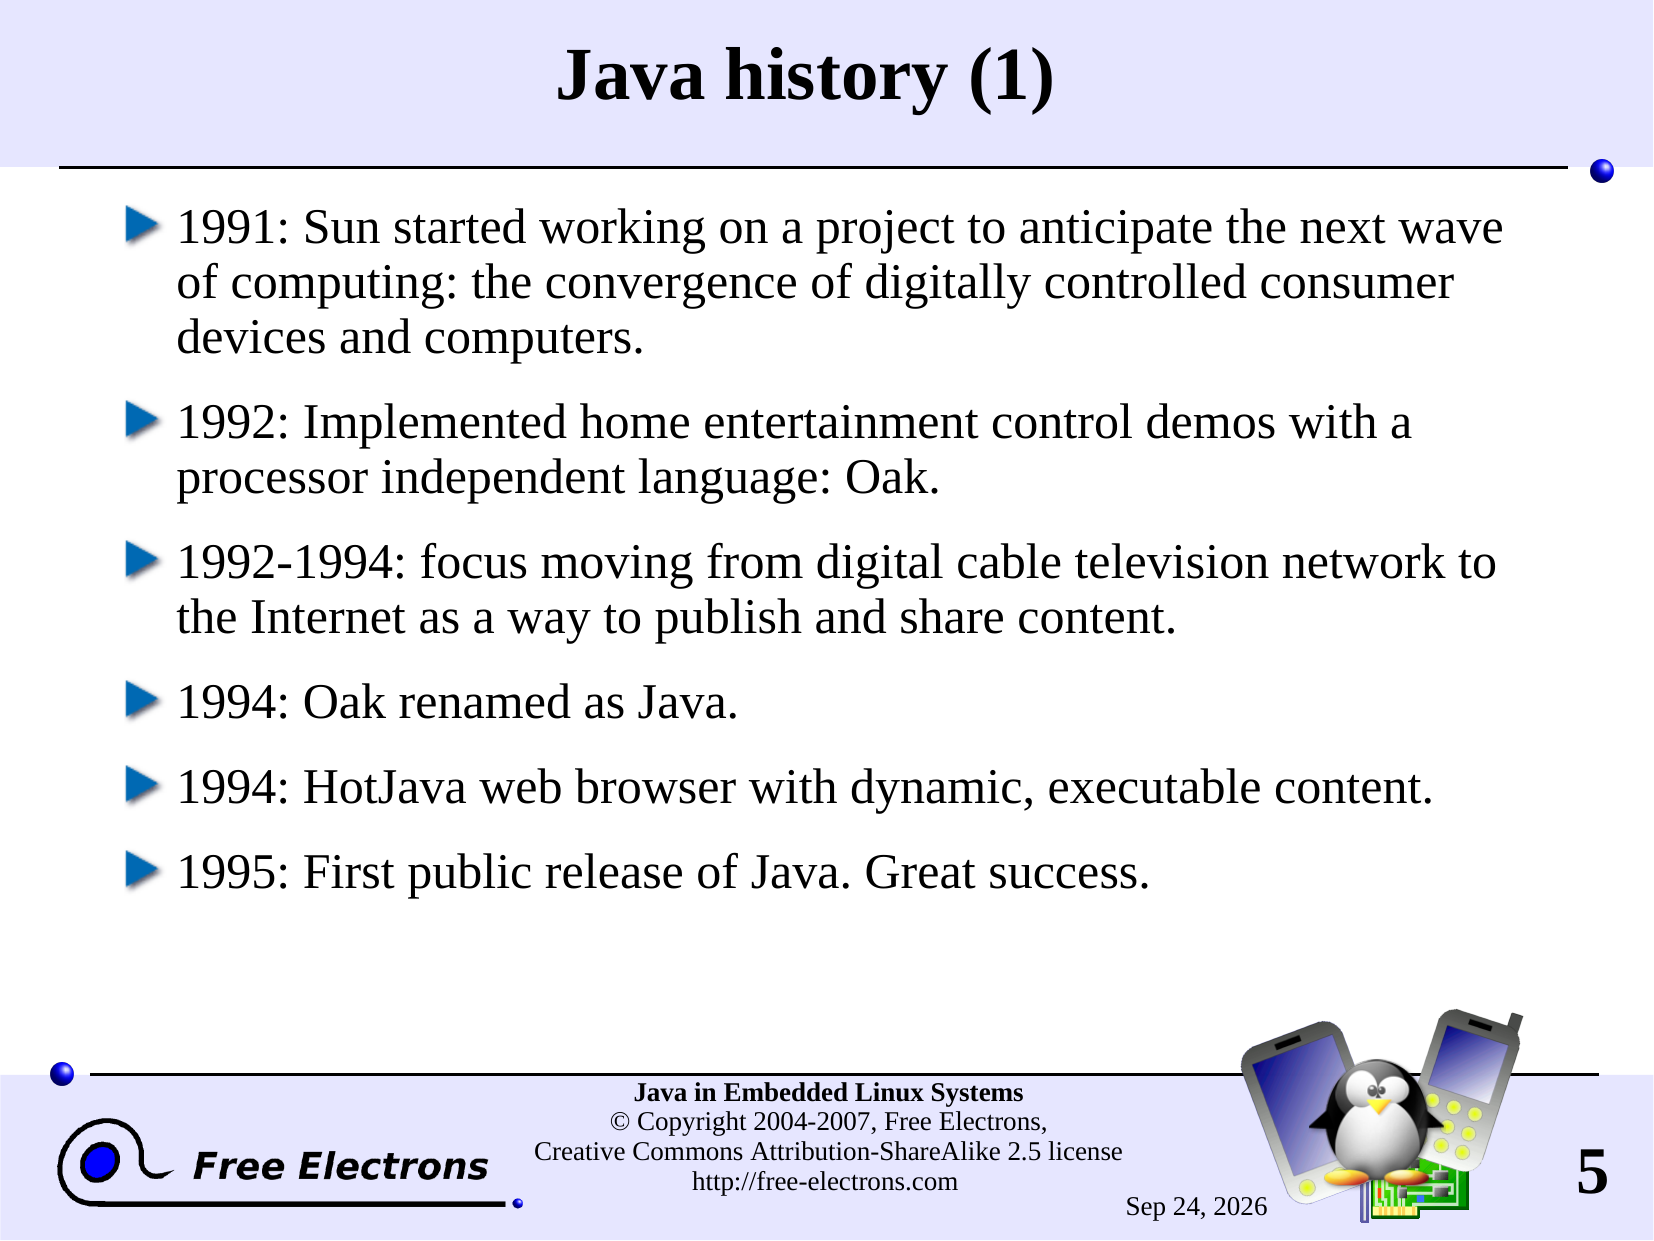

# Java history (1)
1991: Sun started working on a project to anticipate the next wave of computing: the convergence of digitally controlled consumer devices and computers.
1992: Implemented home entertainment control demos with a processor independent language: Oak.
1992-1994: focus moving from digital cable television network to the Internet as a way to publish and share content.
1994: Oak renamed as Java.
1994: HotJava web browser with dynamic, executable content.
1995: First public release of Java. Great success.